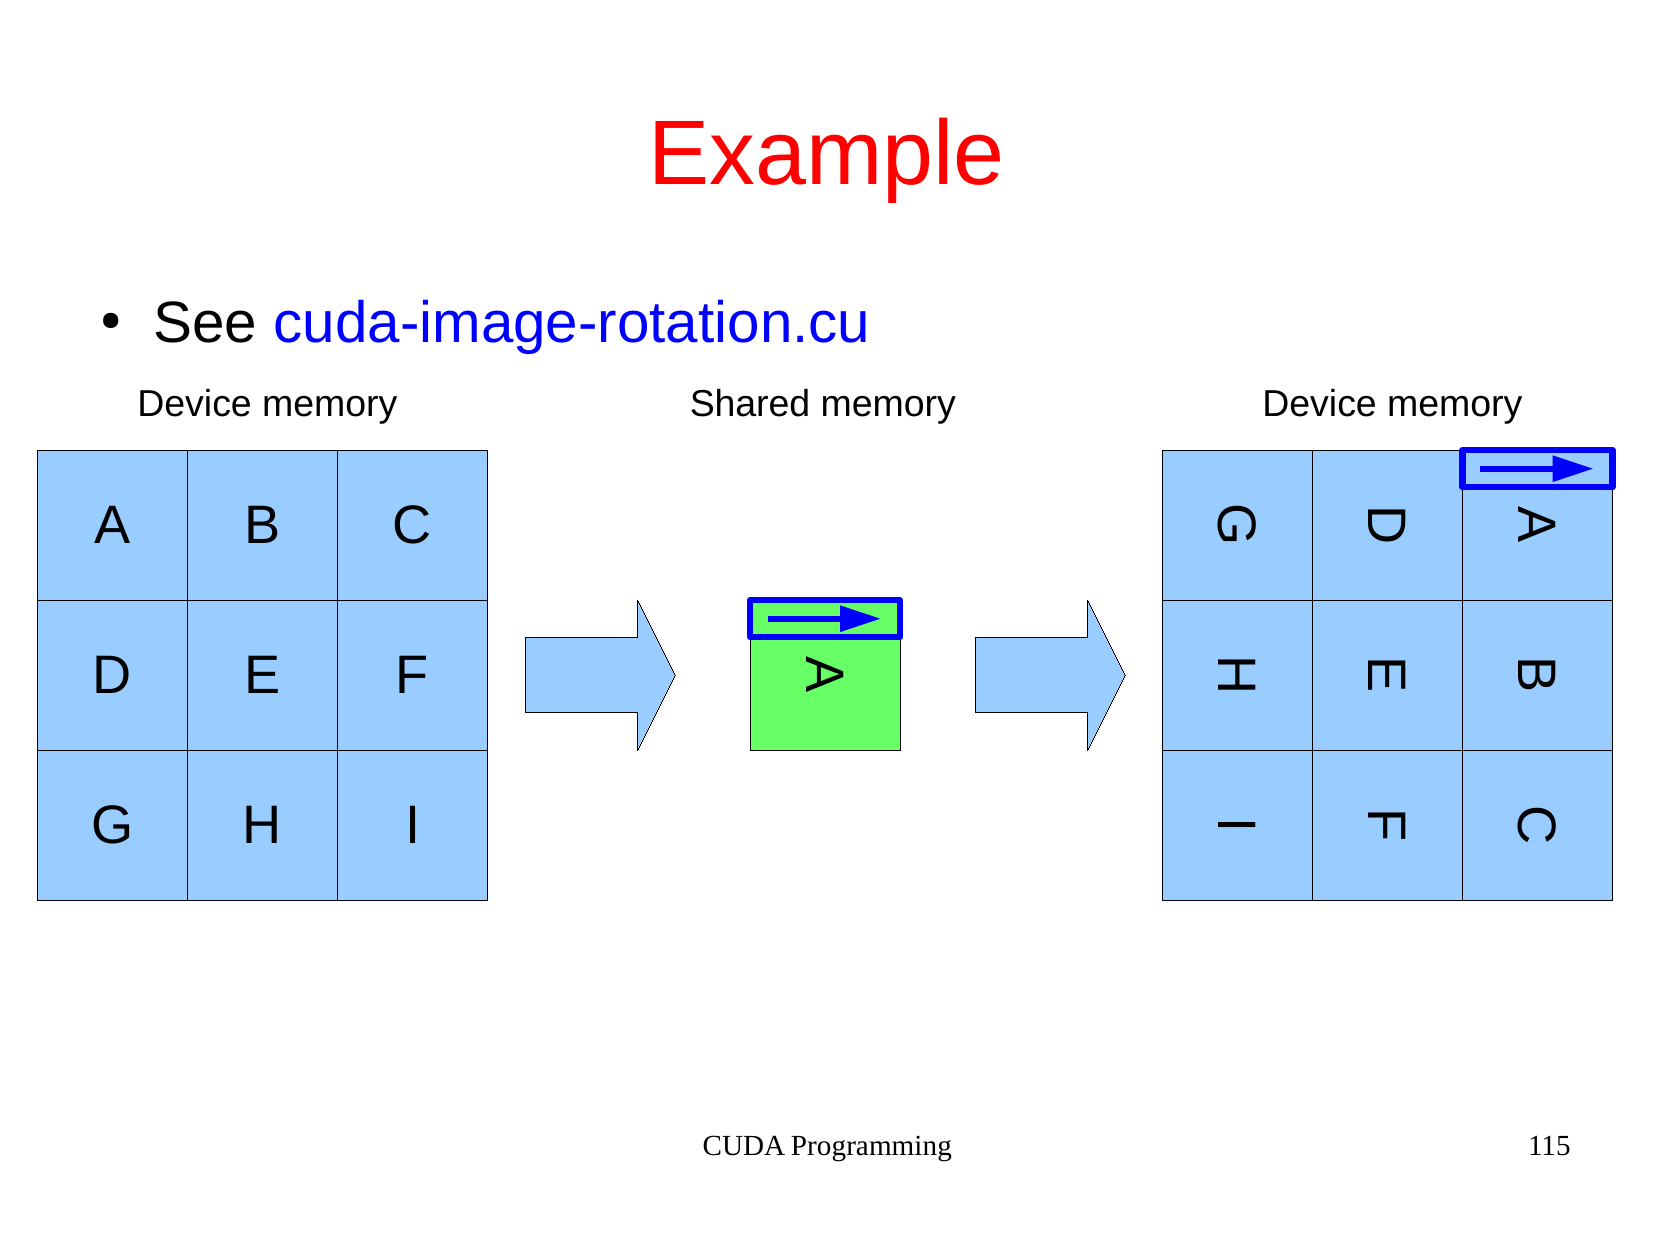

# Example
See cuda-image-rotation.cu
Device memory
Shared memory
Device memory
A
B
C
G
D
A
D
E
F
A
H
E
B
G
H
I
I
F
C
CUDA Programming
115